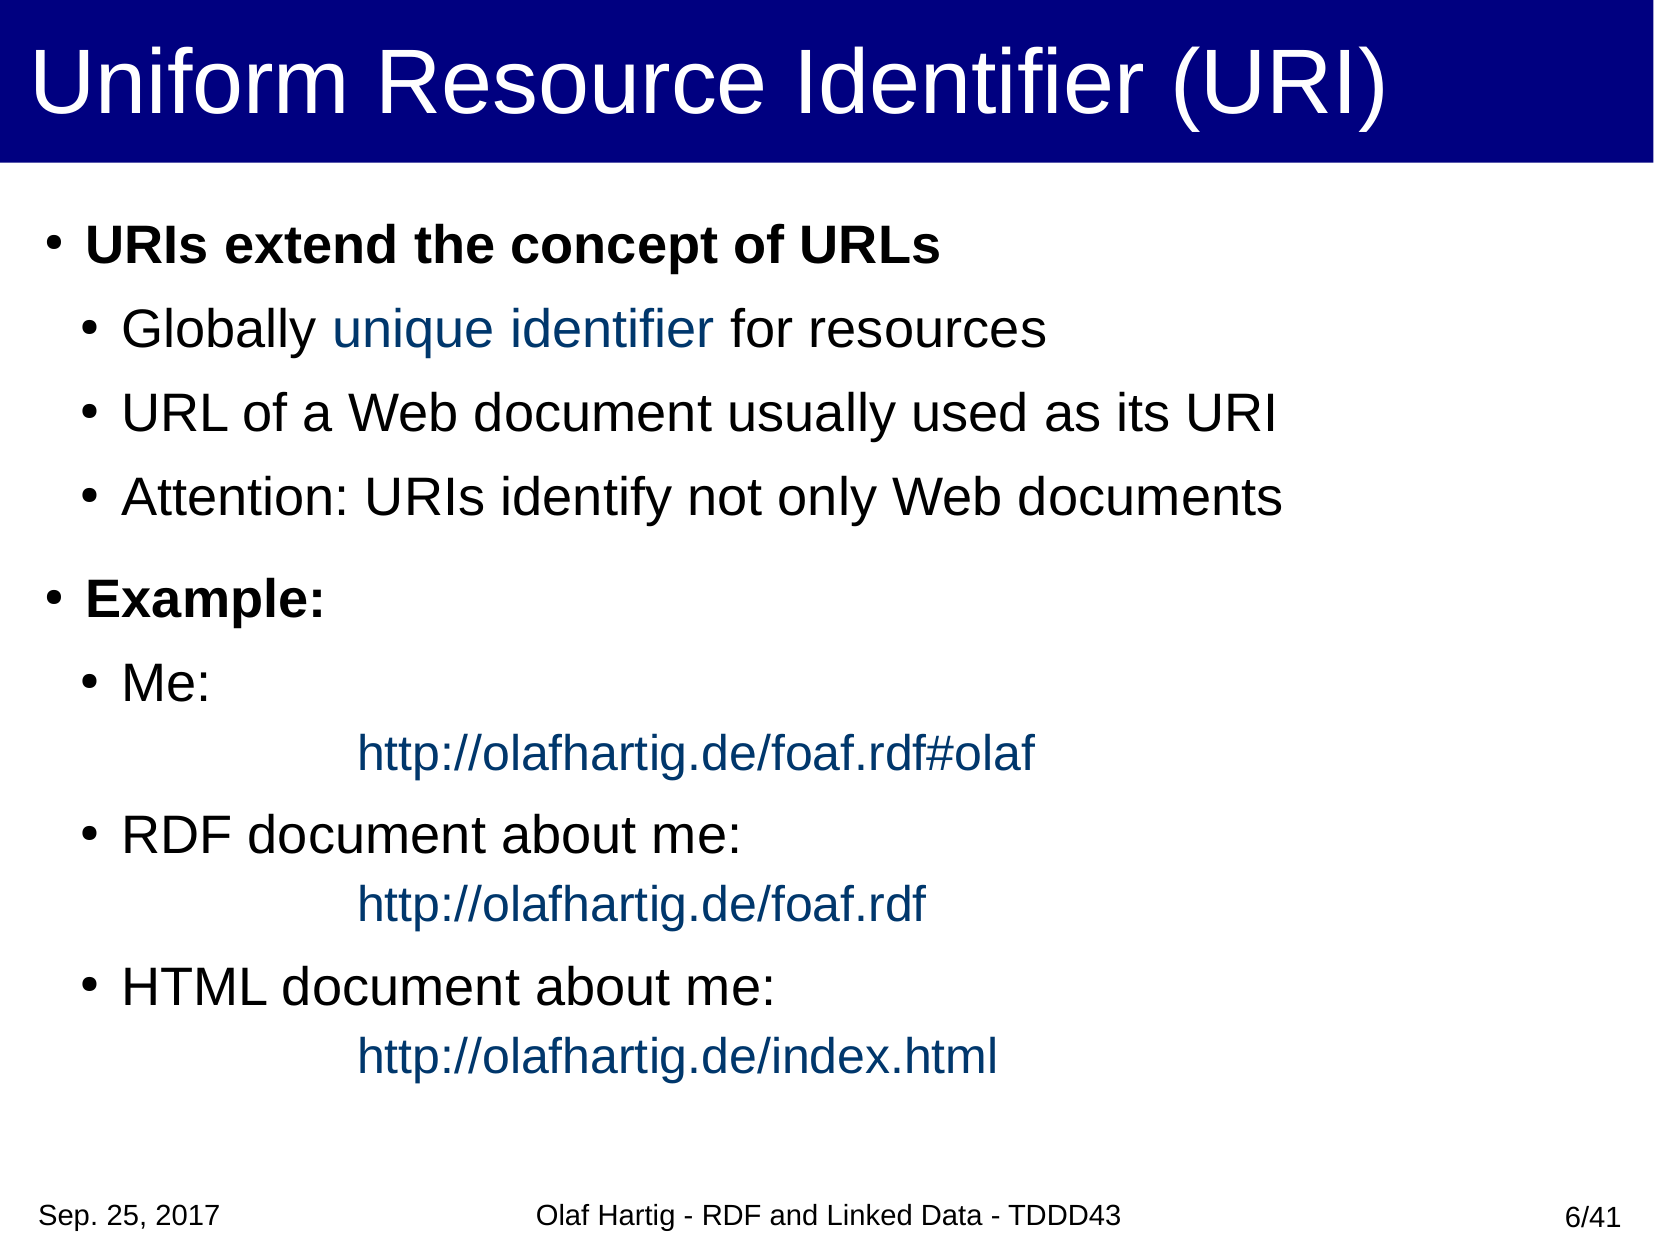

# Uniform Resource Identifier (URI)
URIs extend the concept of URLs
Globally unique identifier for resources
URL of a Web document usually used as its URI
Attention: URIs identify not only Web documents
Example:
Me:
http://olafhartig.de/foaf.rdf#olaf
RDF document about me:
http://olafhartig.de/foaf.rdf
HTML document about me:
http://olafhartig.de/index.html
Sep. 25, 2017
Olaf Hartig - RDF and Linked Data - TDDD43
6